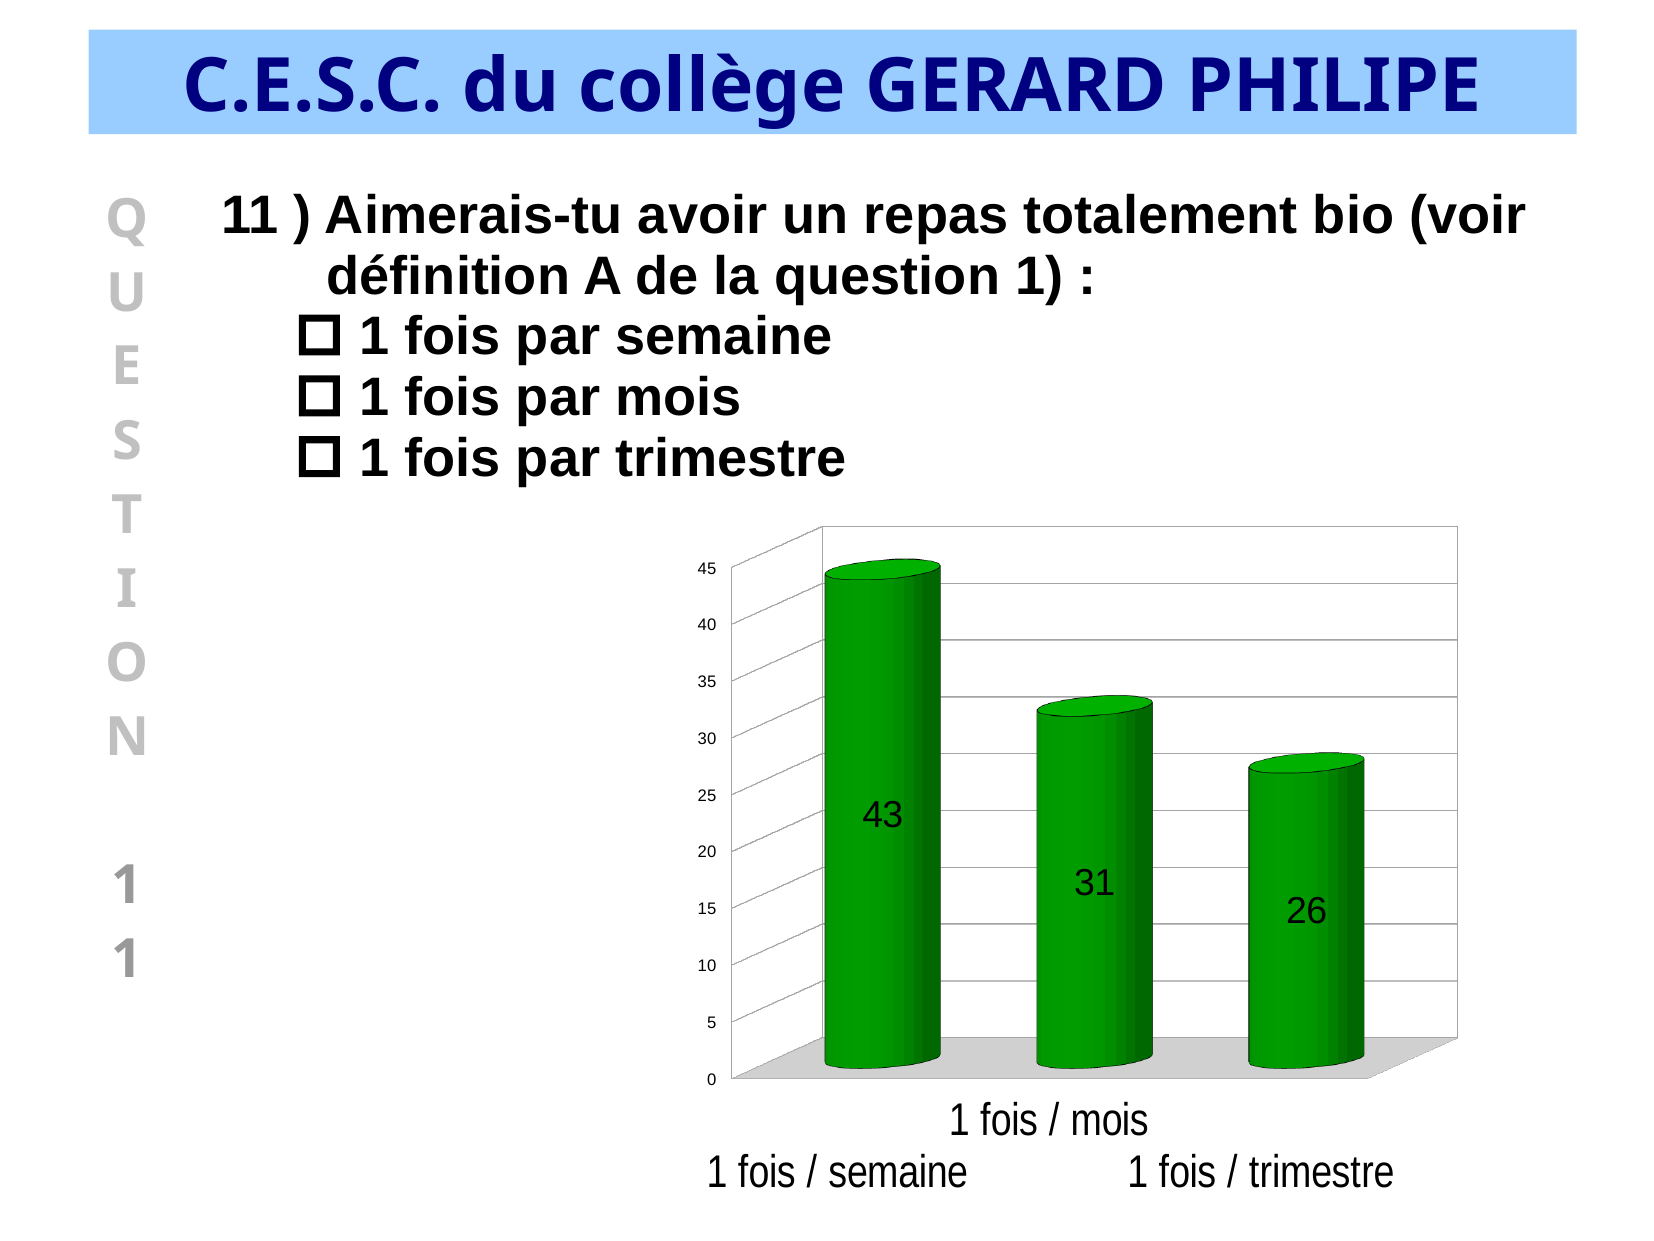

# C.E.S.C. du collège GERARD PHILIPE
Q
U
E
S
T
I
O
N
11
11 ) Aimerais-tu avoir un repas totalement bio (voir
 définition A de la question 1) :
	 1 fois par semaine
	 1 fois par mois
	 1 fois par trimestre
[unsupported chart]